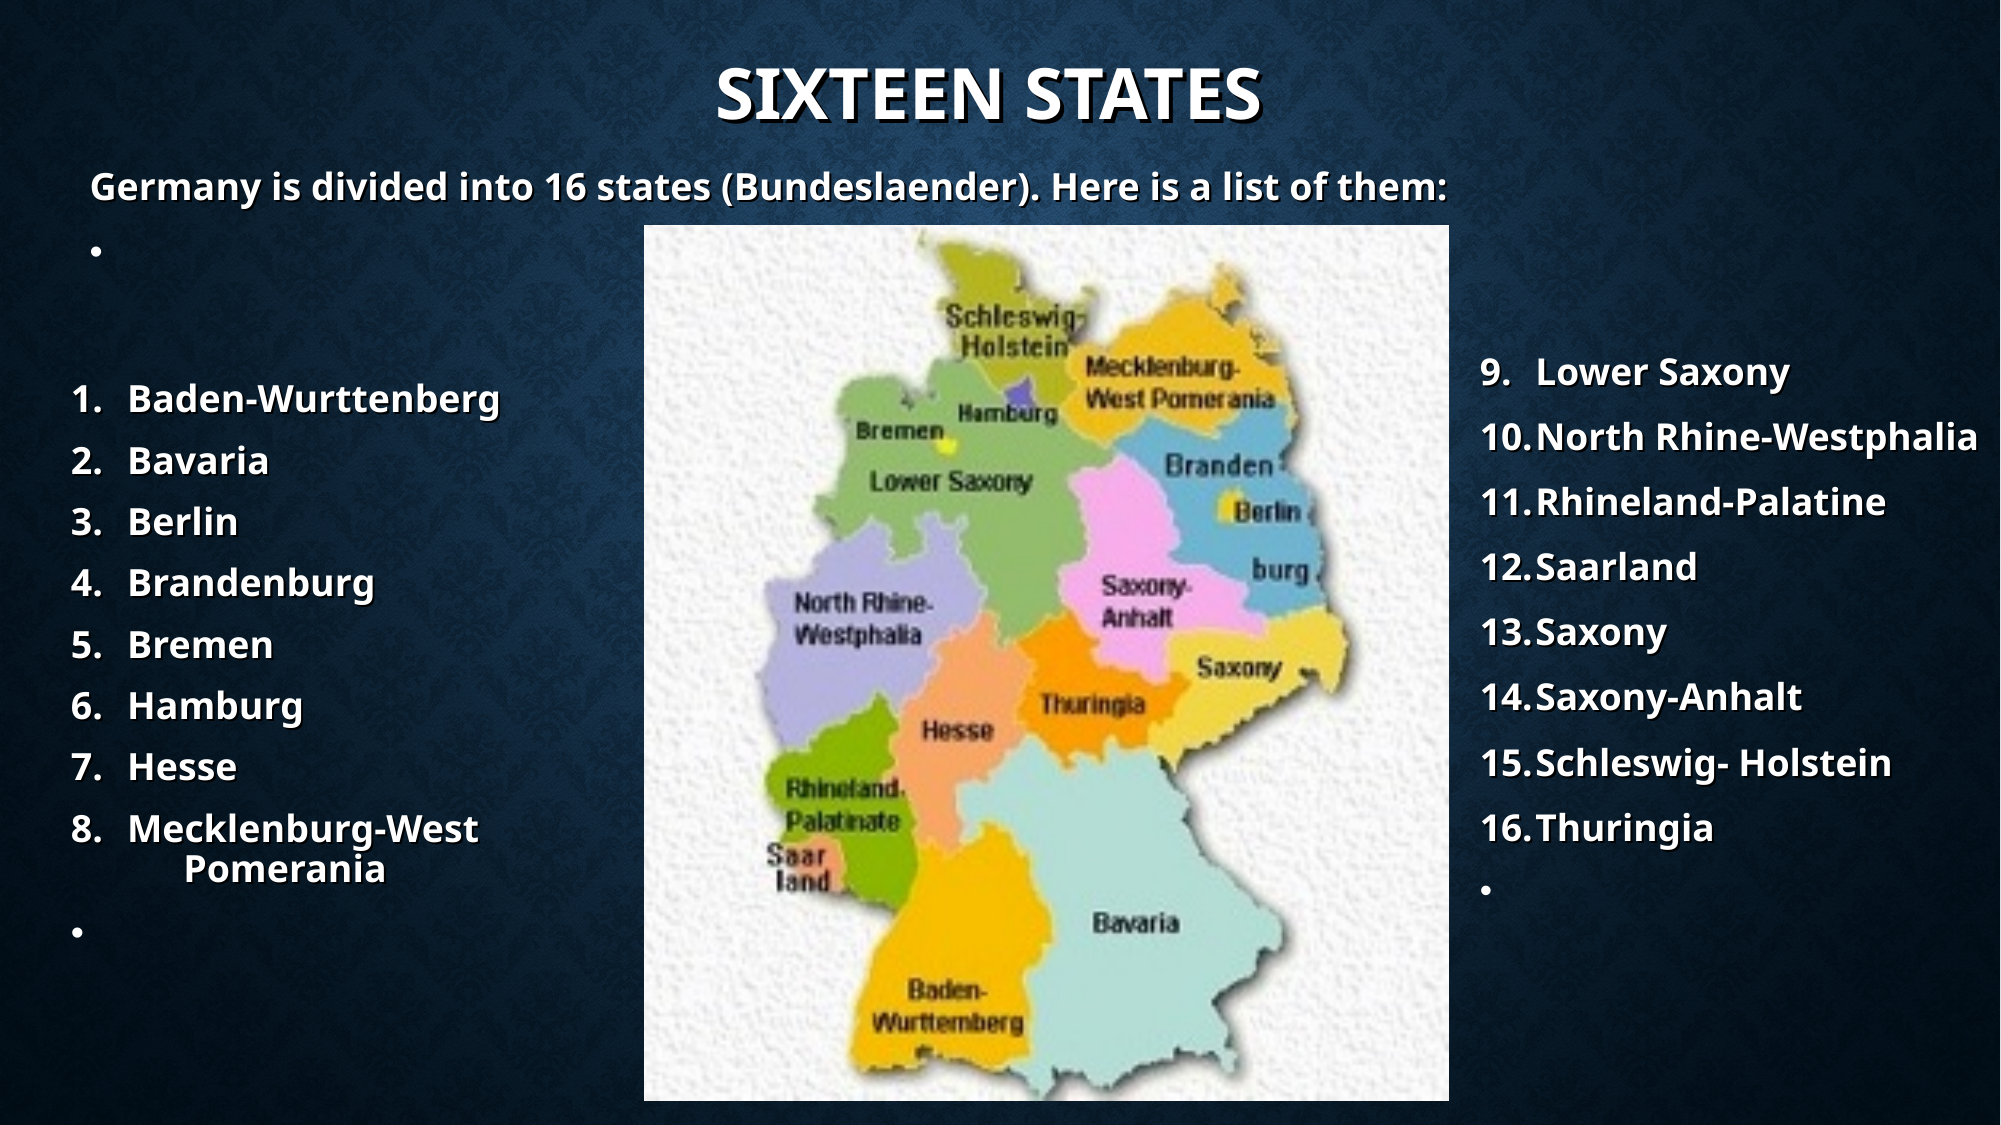

# Sixteen States
Germany is divided into 16 states (Bundeslaender). Here is a list of them:
Lower Saxony
North Rhine-Westphalia
Rhineland-Palatine
Saarland
Saxony
Saxony-Anhalt
Schleswig- Holstein
Thuringia
Baden-Wurttenberg
Bavaria
Berlin
Brandenburg
Bremen
Hamburg
Hesse
Mecklenburg-West Pomerania